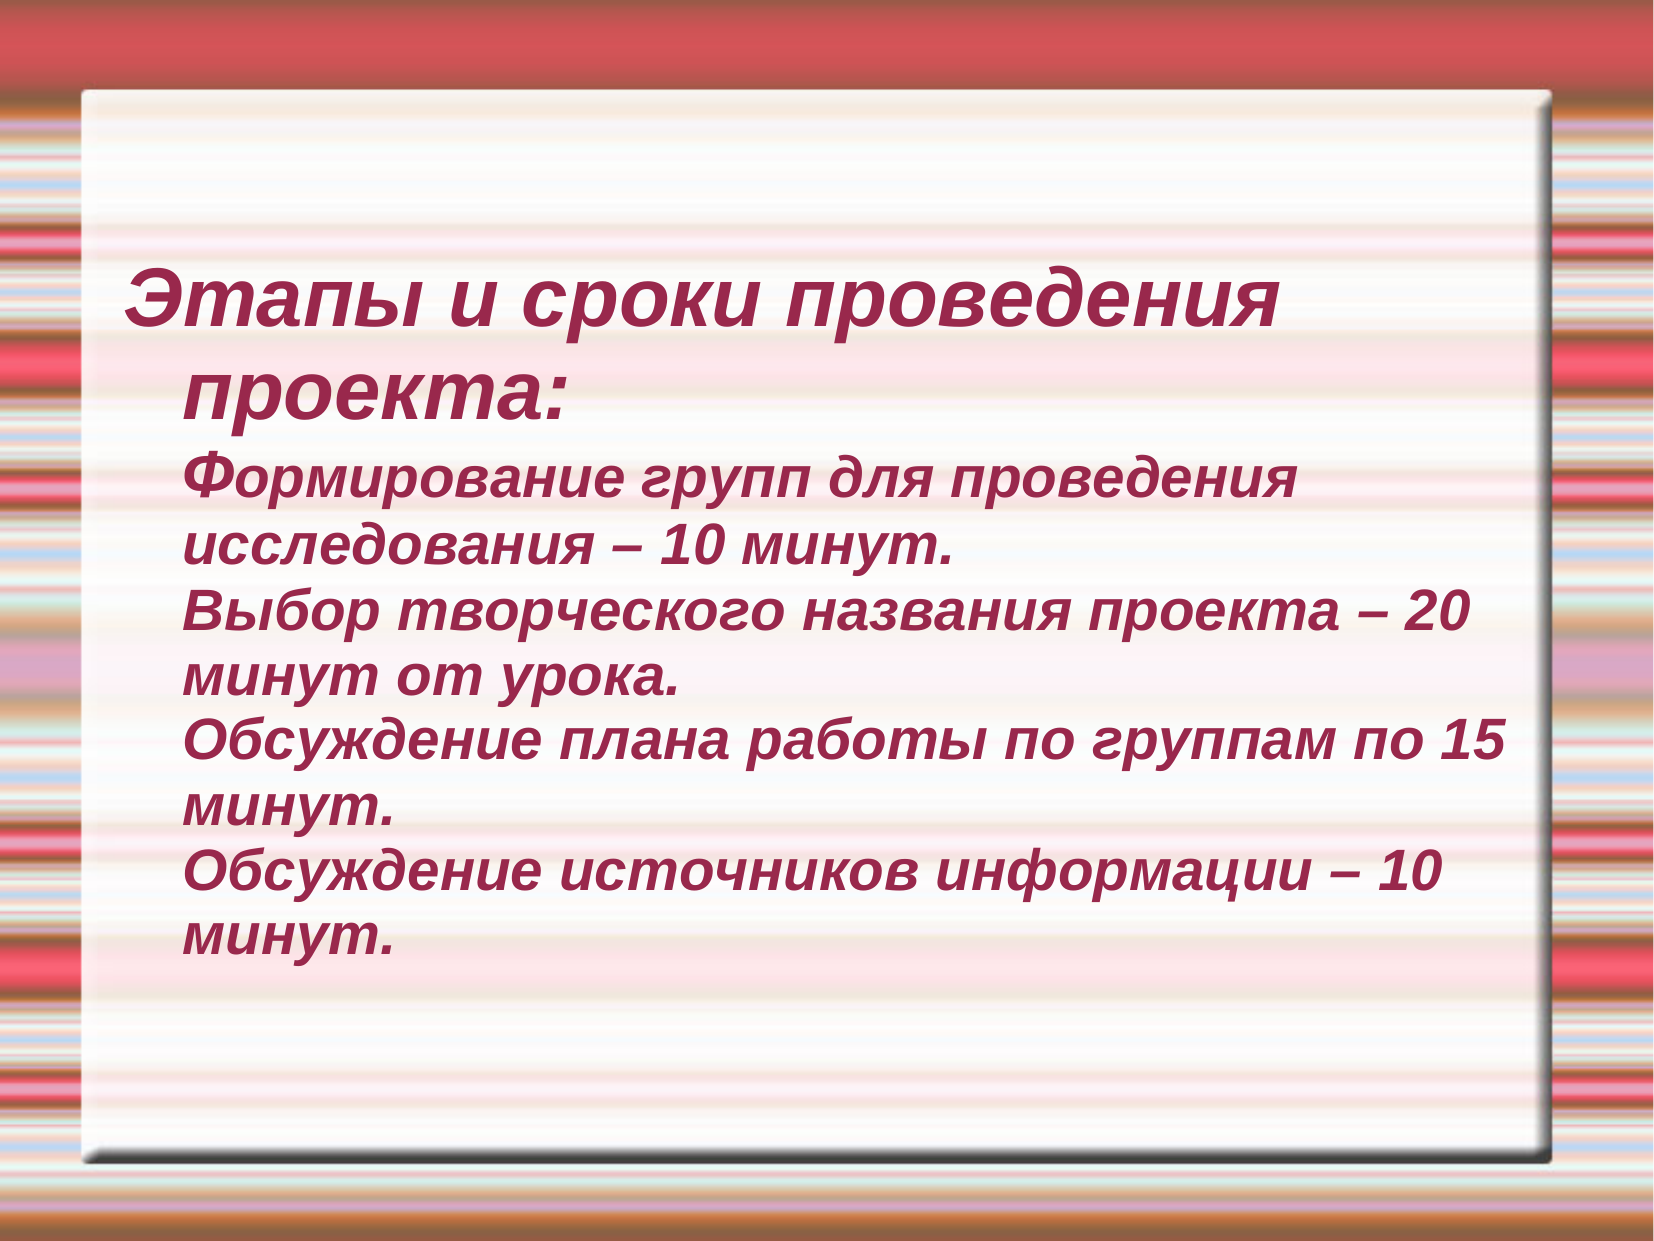

# Этапы и сроки проведения проекта: Формирование групп для проведения исследования – 10 минут. Выбор творческого названия проекта – 20 минут от урока. Обсуждение плана работы по группам по 15 минут. Обсуждение источников информации – 10 минут.